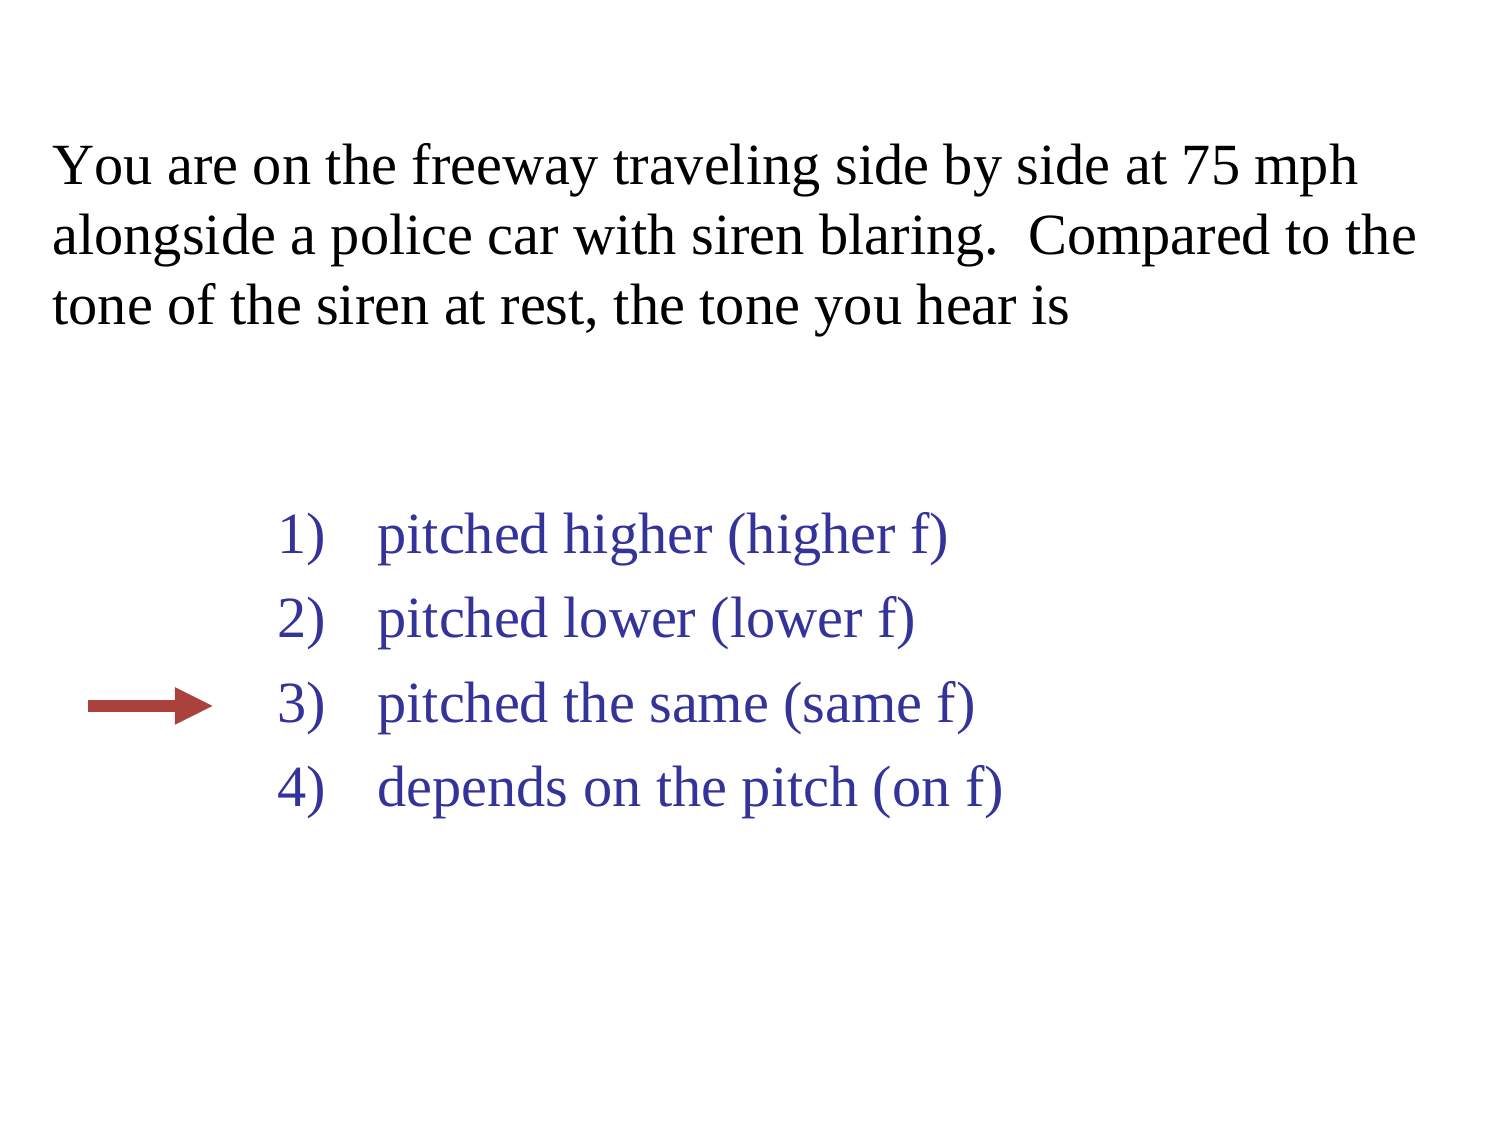

# You are on the freeway traveling side by side at 75 mph alongside a police car with siren blaring. Compared to the tone of the siren at rest, the tone you hear is
pitched higher (higher f)
pitched lower (lower f)
pitched the same (same f)
depends on the pitch (on f)